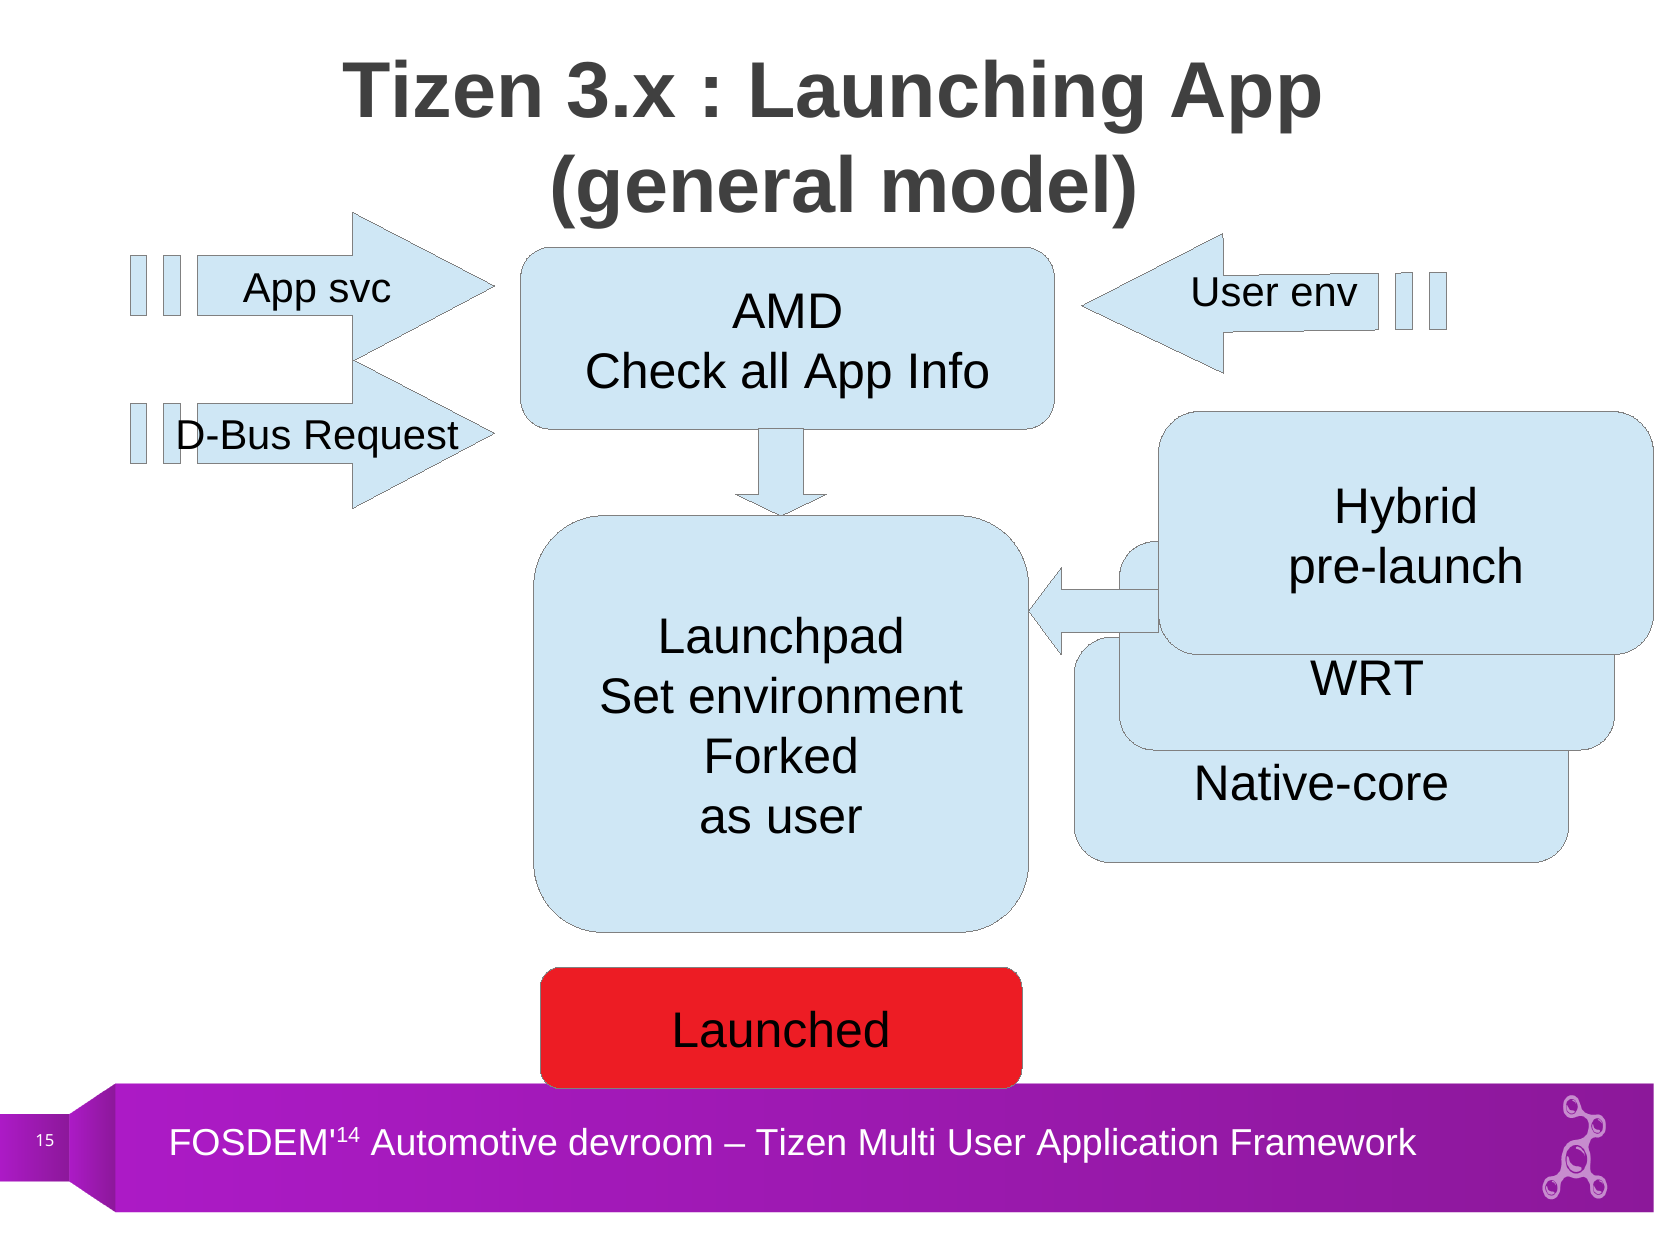

# Tizen 3.x : Launching App (general model)
App svc
AMD
Check all App Info
User env
D-Bus Request
Hybrid
pre-launch
Launchpad
Set environment
Forked
as user
WRT
Native-core
Launched